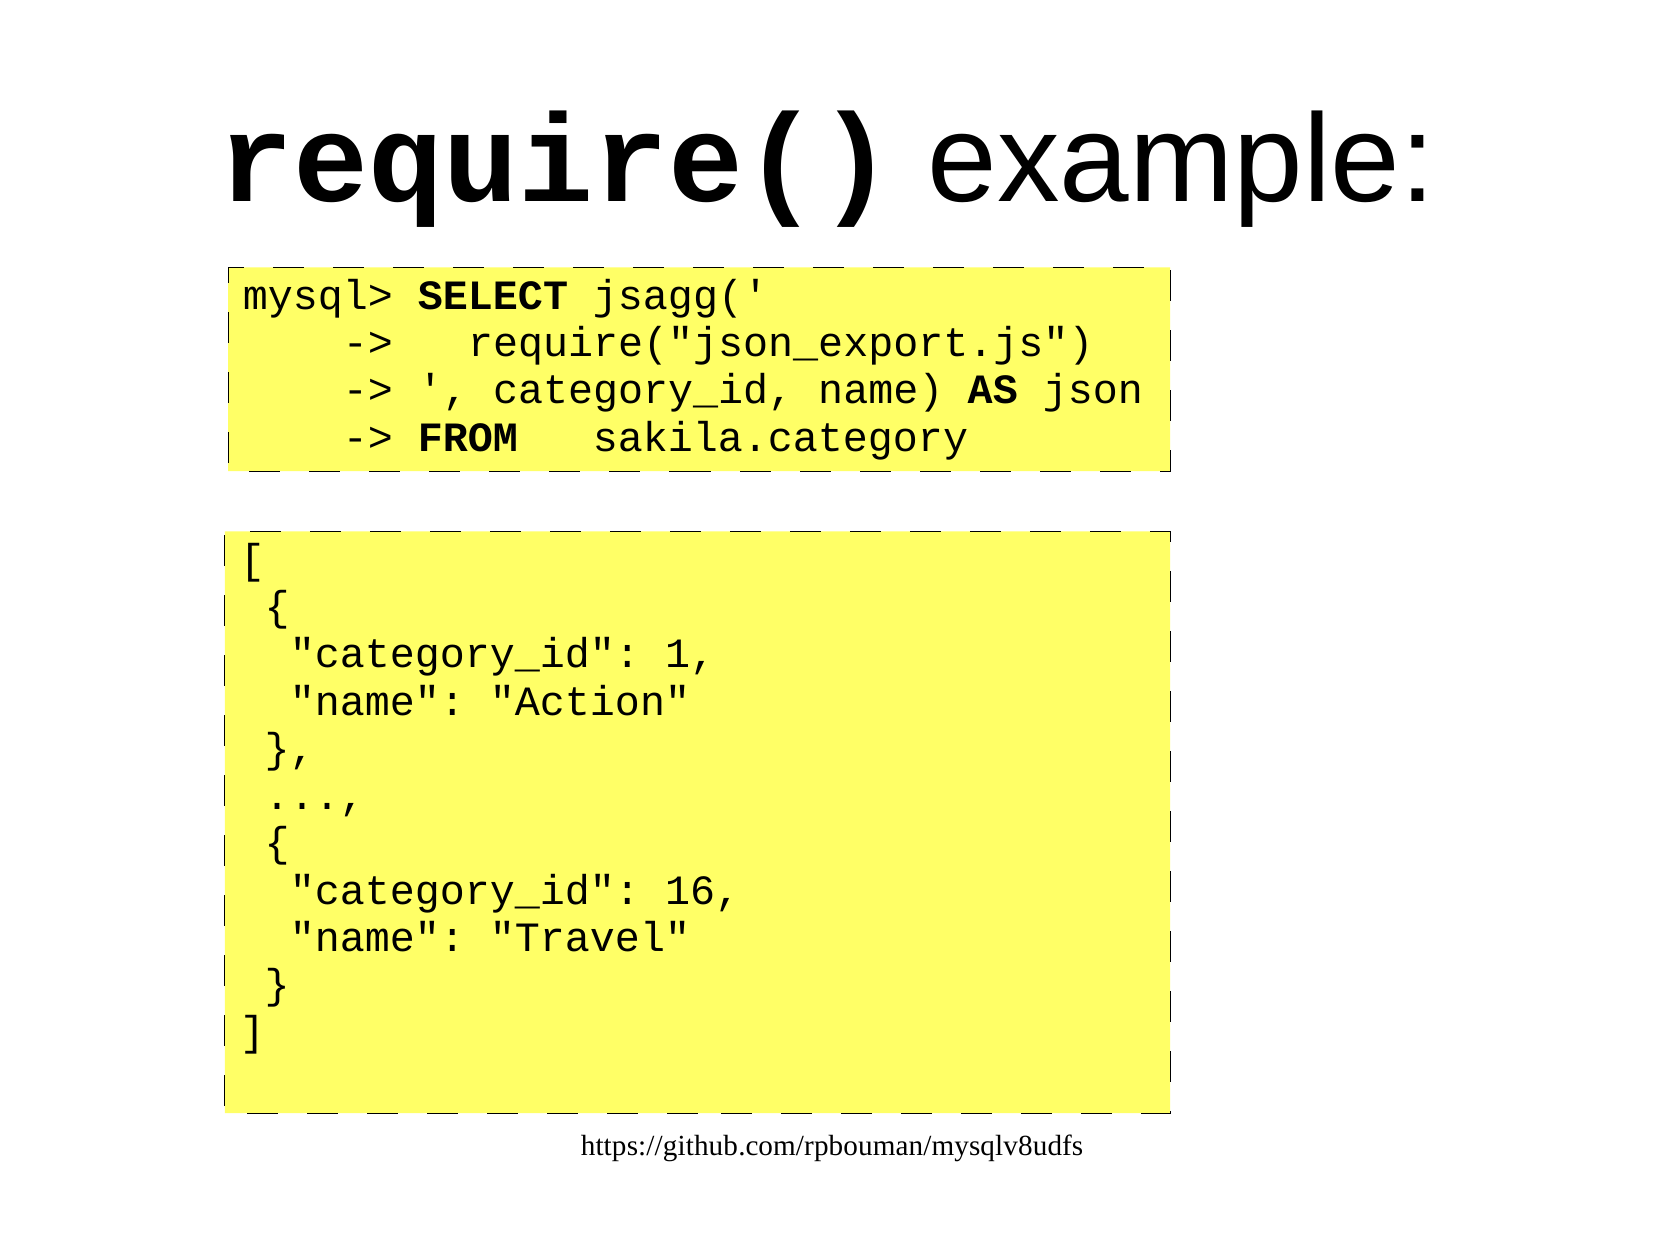

# require() example:
mysql> SELECT jsagg('
 -> require("json_export.js")
 -> ', category_id, name) AS json
 -> FROM sakila.category
[
 {
 "category_id": 1,
 "name": "Action"
 },
 ...,
 {
 "category_id": 16,
 "name": "Travel"
 }
]